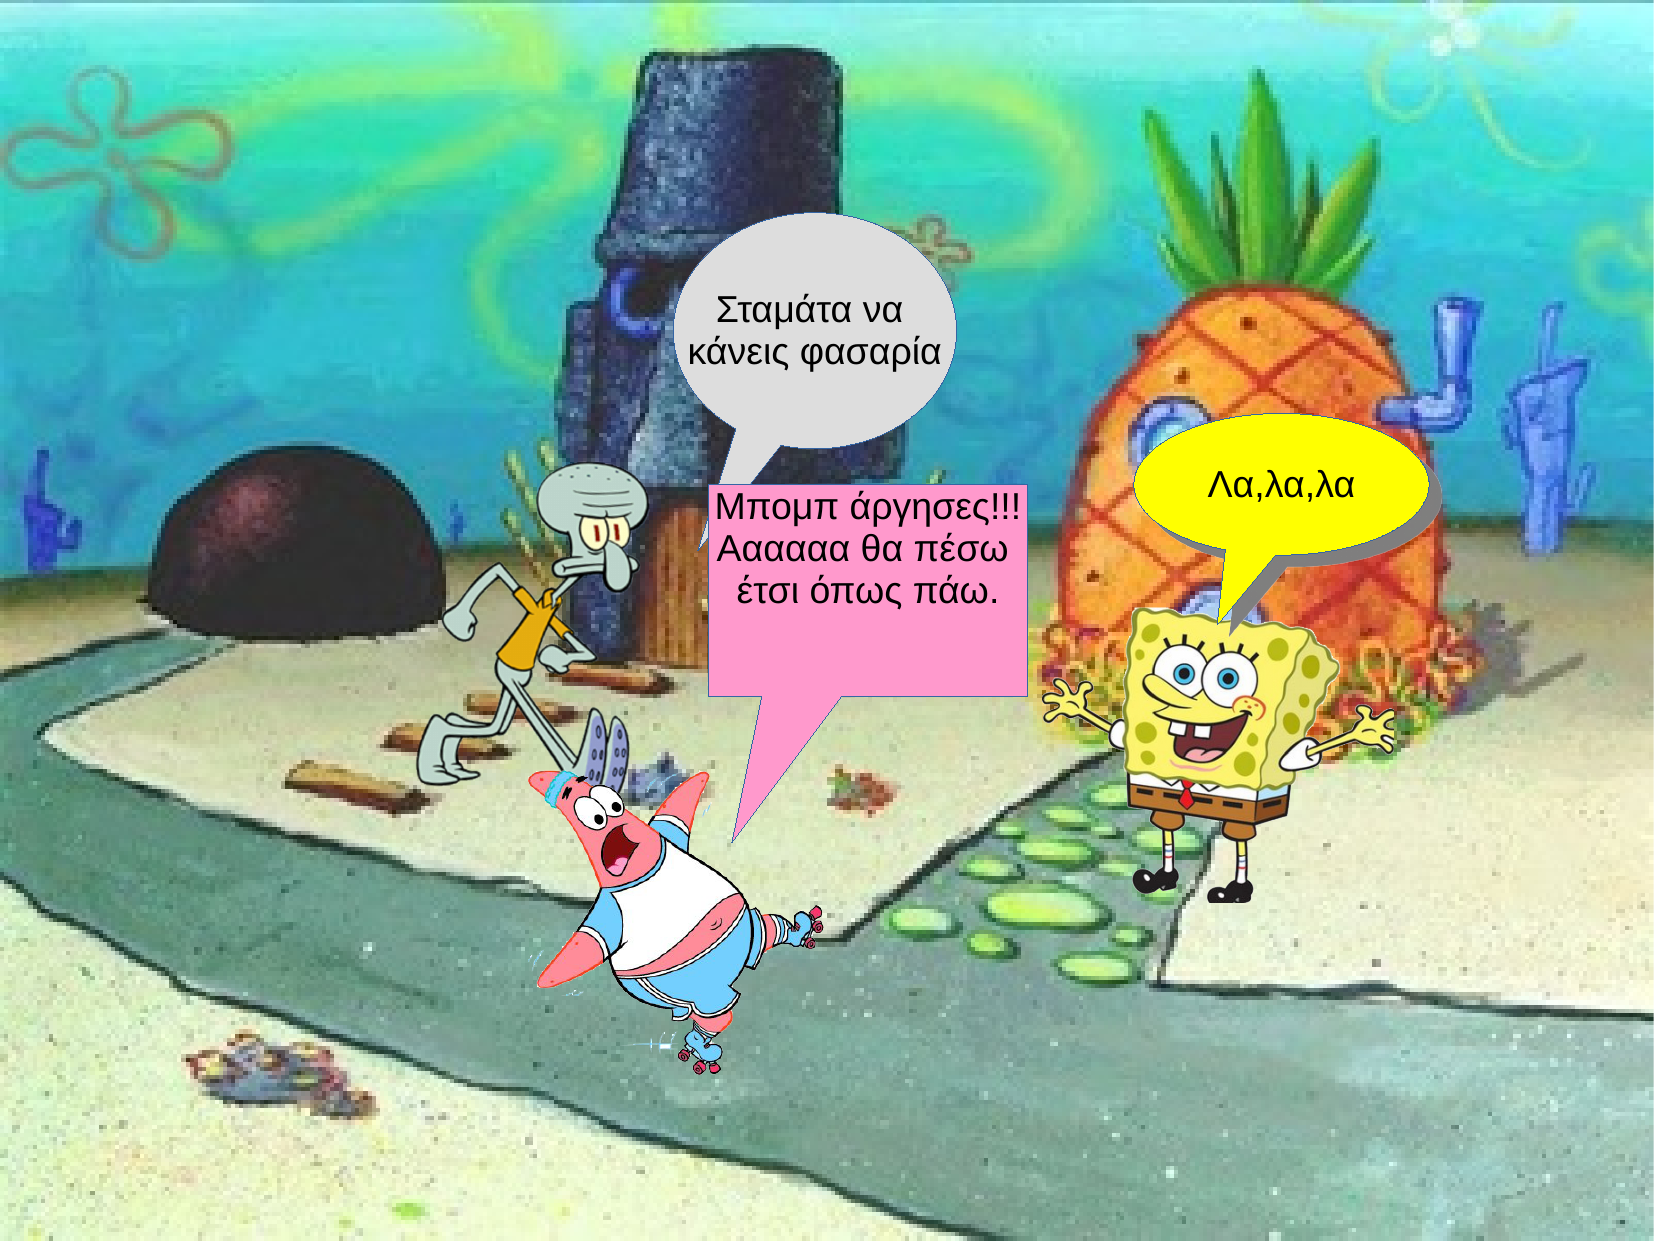

Σταμάτα να
κάνεις φασαρία
Λα,λα,λα
Μπομπ άργησες!!!
Αααααα θα πέσω
έτσι όπως πάω.